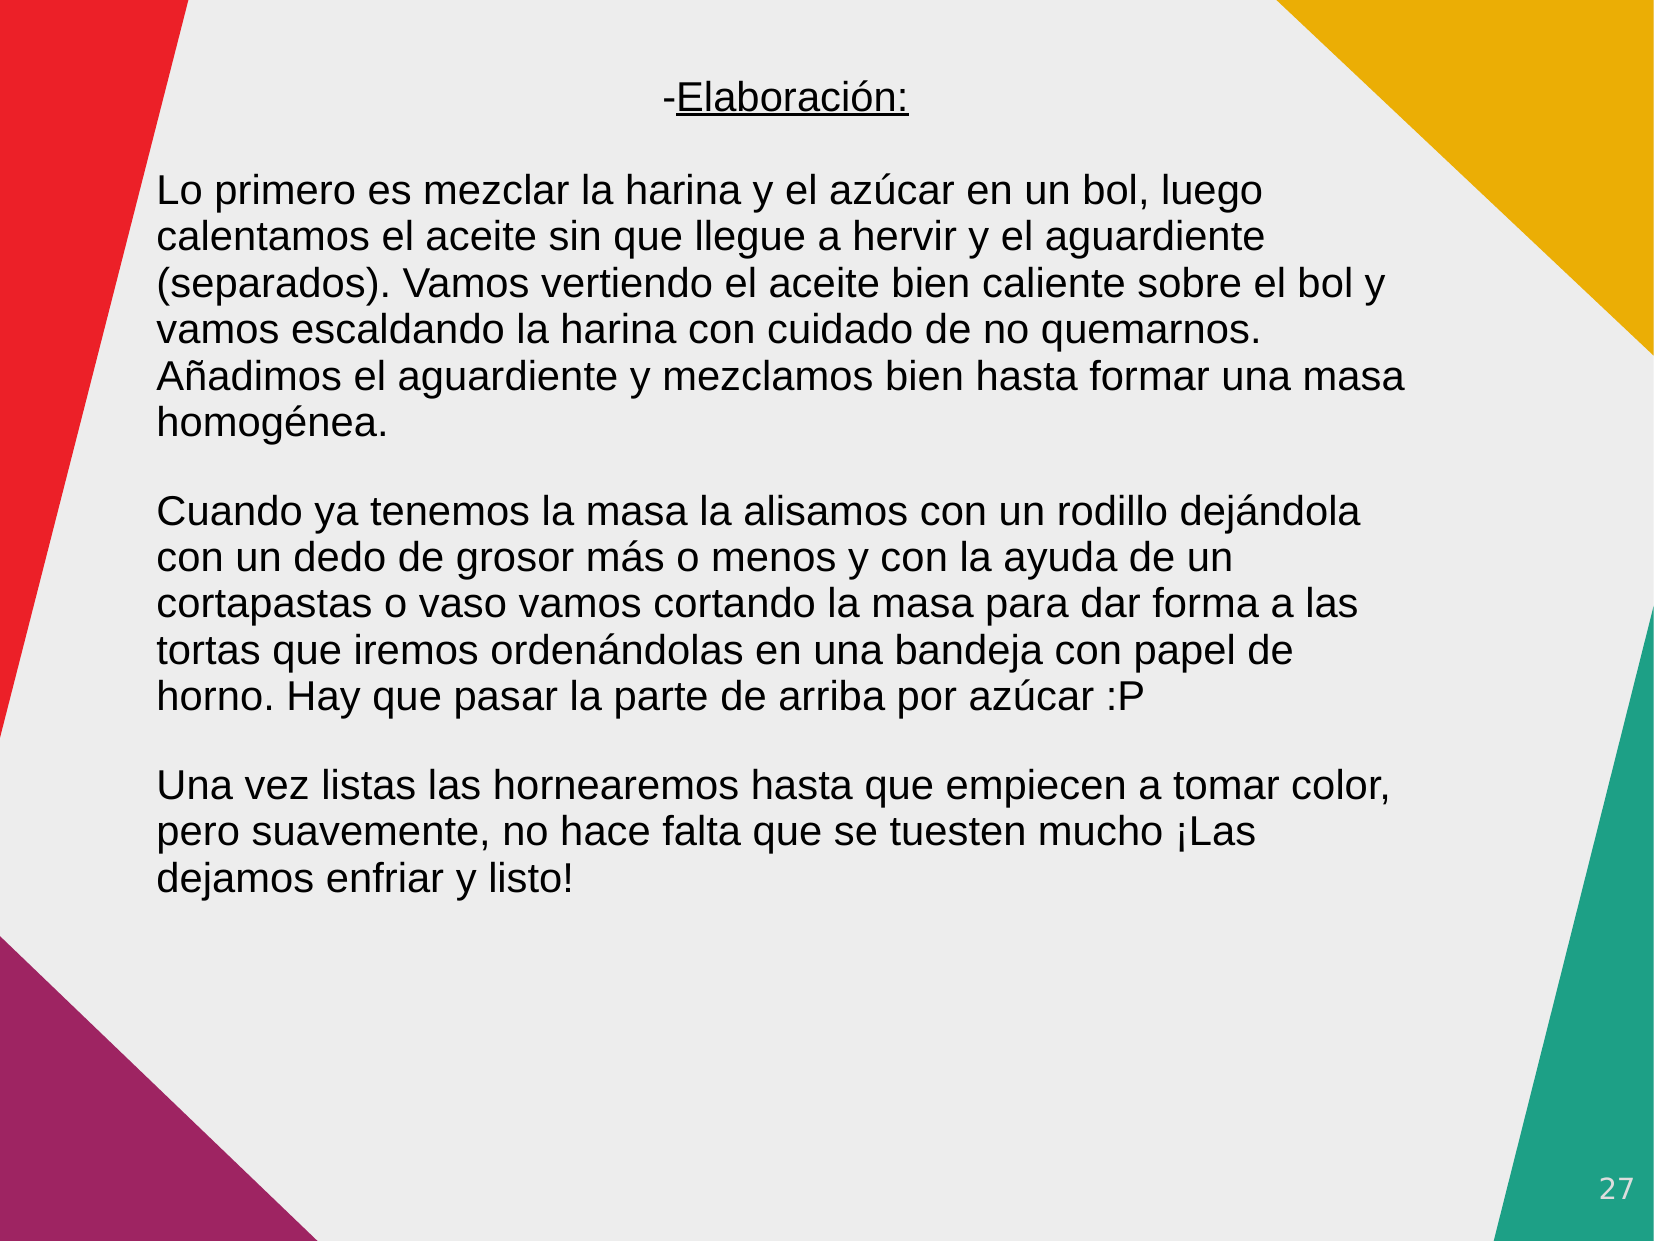

-Elaboración:
Lo primero es mezclar la harina y el azúcar en un bol, luego calentamos el aceite sin que llegue a hervir y el aguardiente (separados). Vamos vertiendo el aceite bien caliente sobre el bol y vamos escaldando la harina con cuidado de no quemarnos. Añadimos el aguardiente y mezclamos bien hasta formar una masa homogénea.
Cuando ya tenemos la masa la alisamos con un rodillo dejándola con un dedo de grosor más o menos y con la ayuda de un cortapastas o vaso vamos cortando la masa para dar forma a las tortas que iremos ordenándolas en una bandeja con papel de horno. Hay que pasar la parte de arriba por azúcar :P
Una vez listas las hornearemos hasta que empiecen a tomar color, pero suavemente, no hace falta que se tuesten mucho ¡Las dejamos enfriar y listo!
27